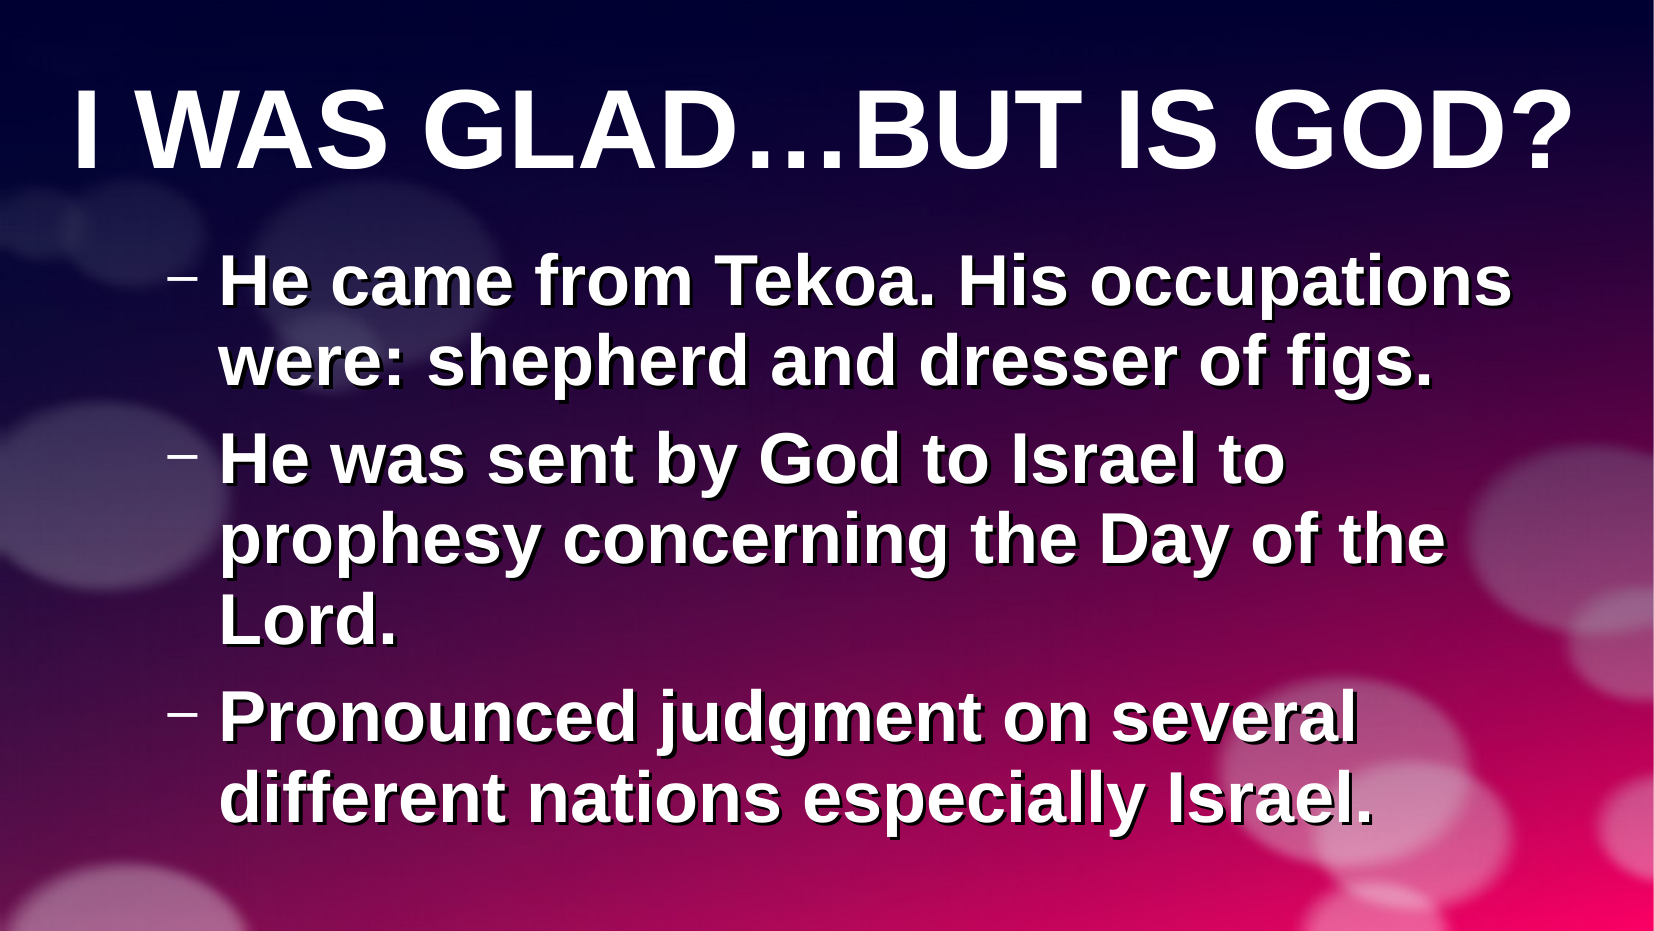

# I WAS GLAD…BUT IS GOD?
He came from Tekoa. His occupations were: shepherd and dresser of figs.
He was sent by God to Israel to prophesy concerning the Day of the Lord.
Pronounced judgment on several different nations especially Israel.